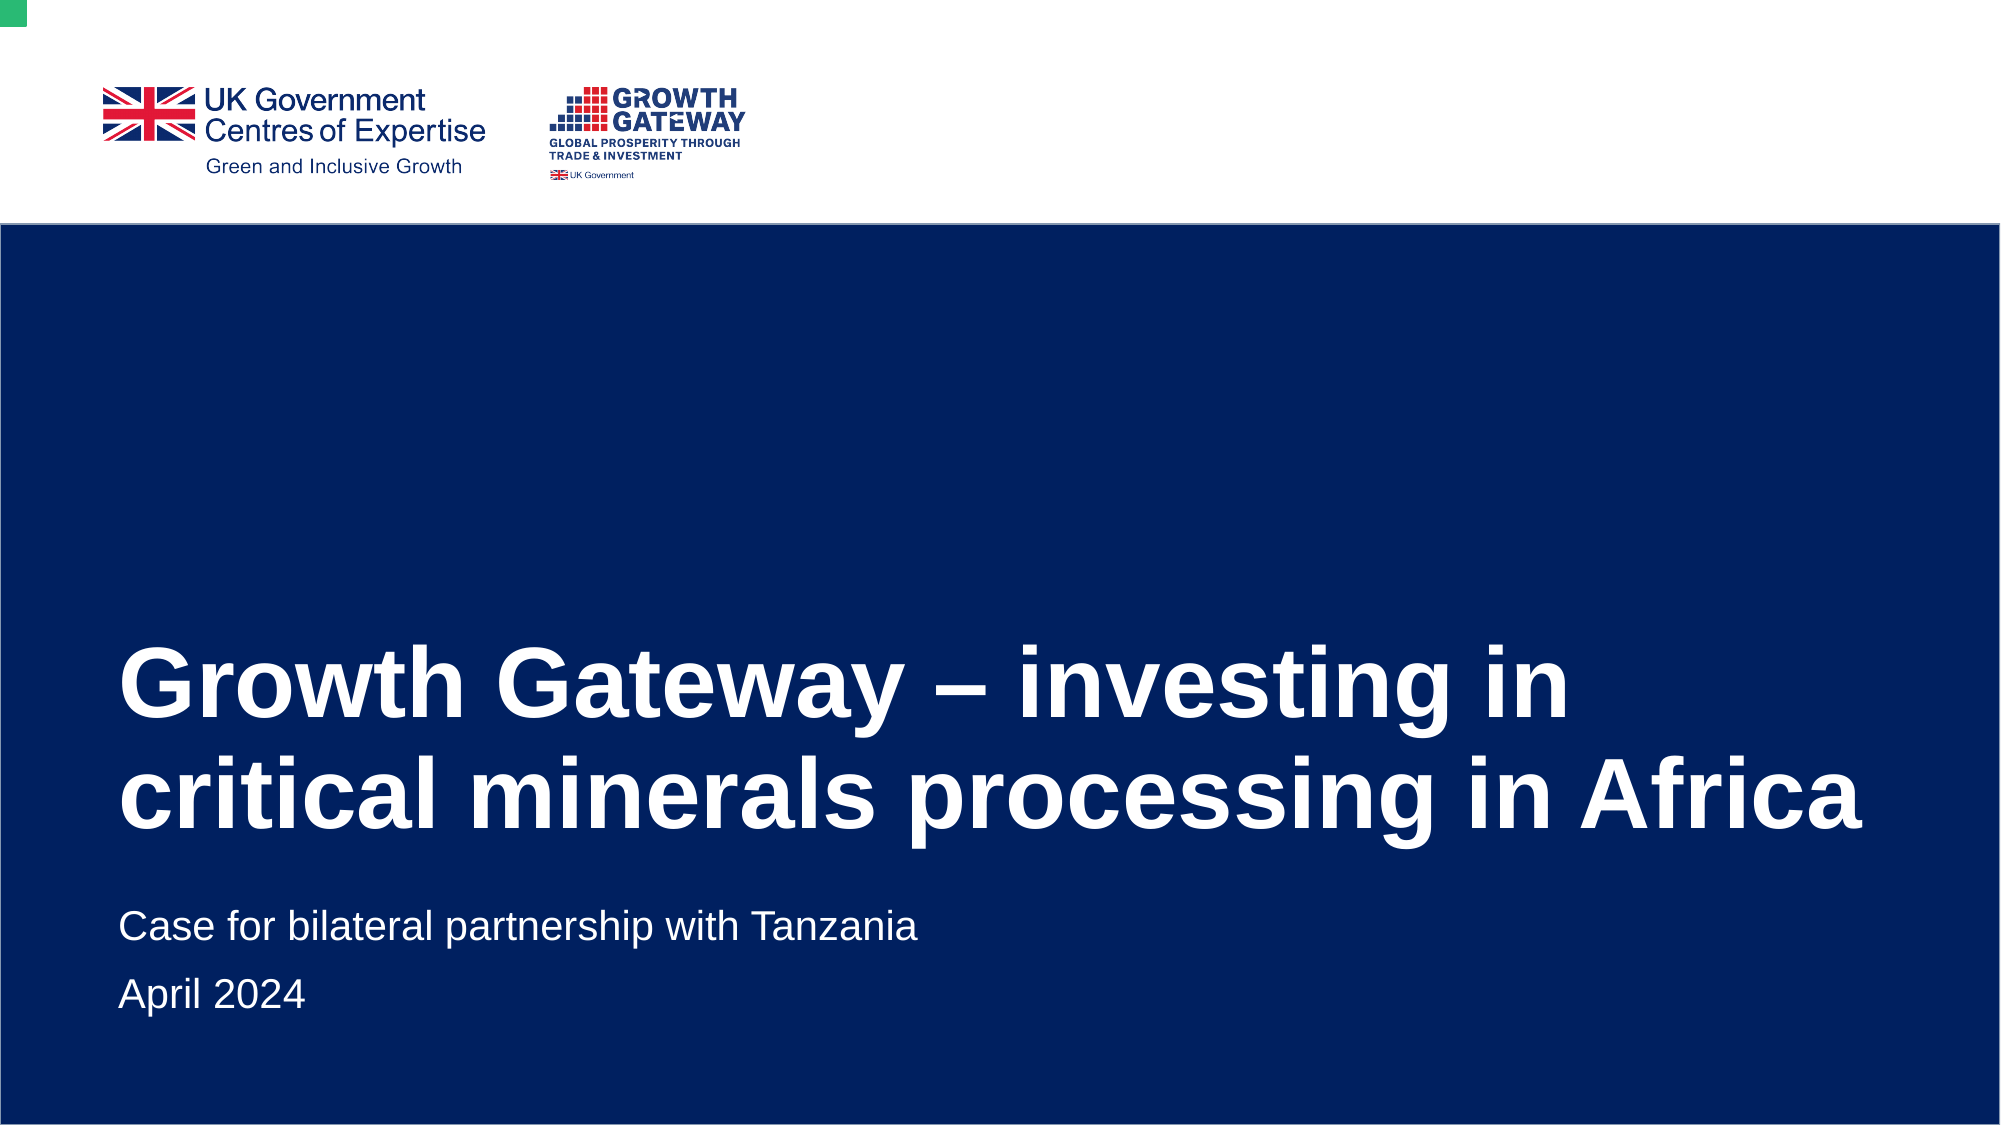

Growth Gateway – investing in critical minerals processing in Africa
# Case for bilateral partnership with Tanzania
April 2024